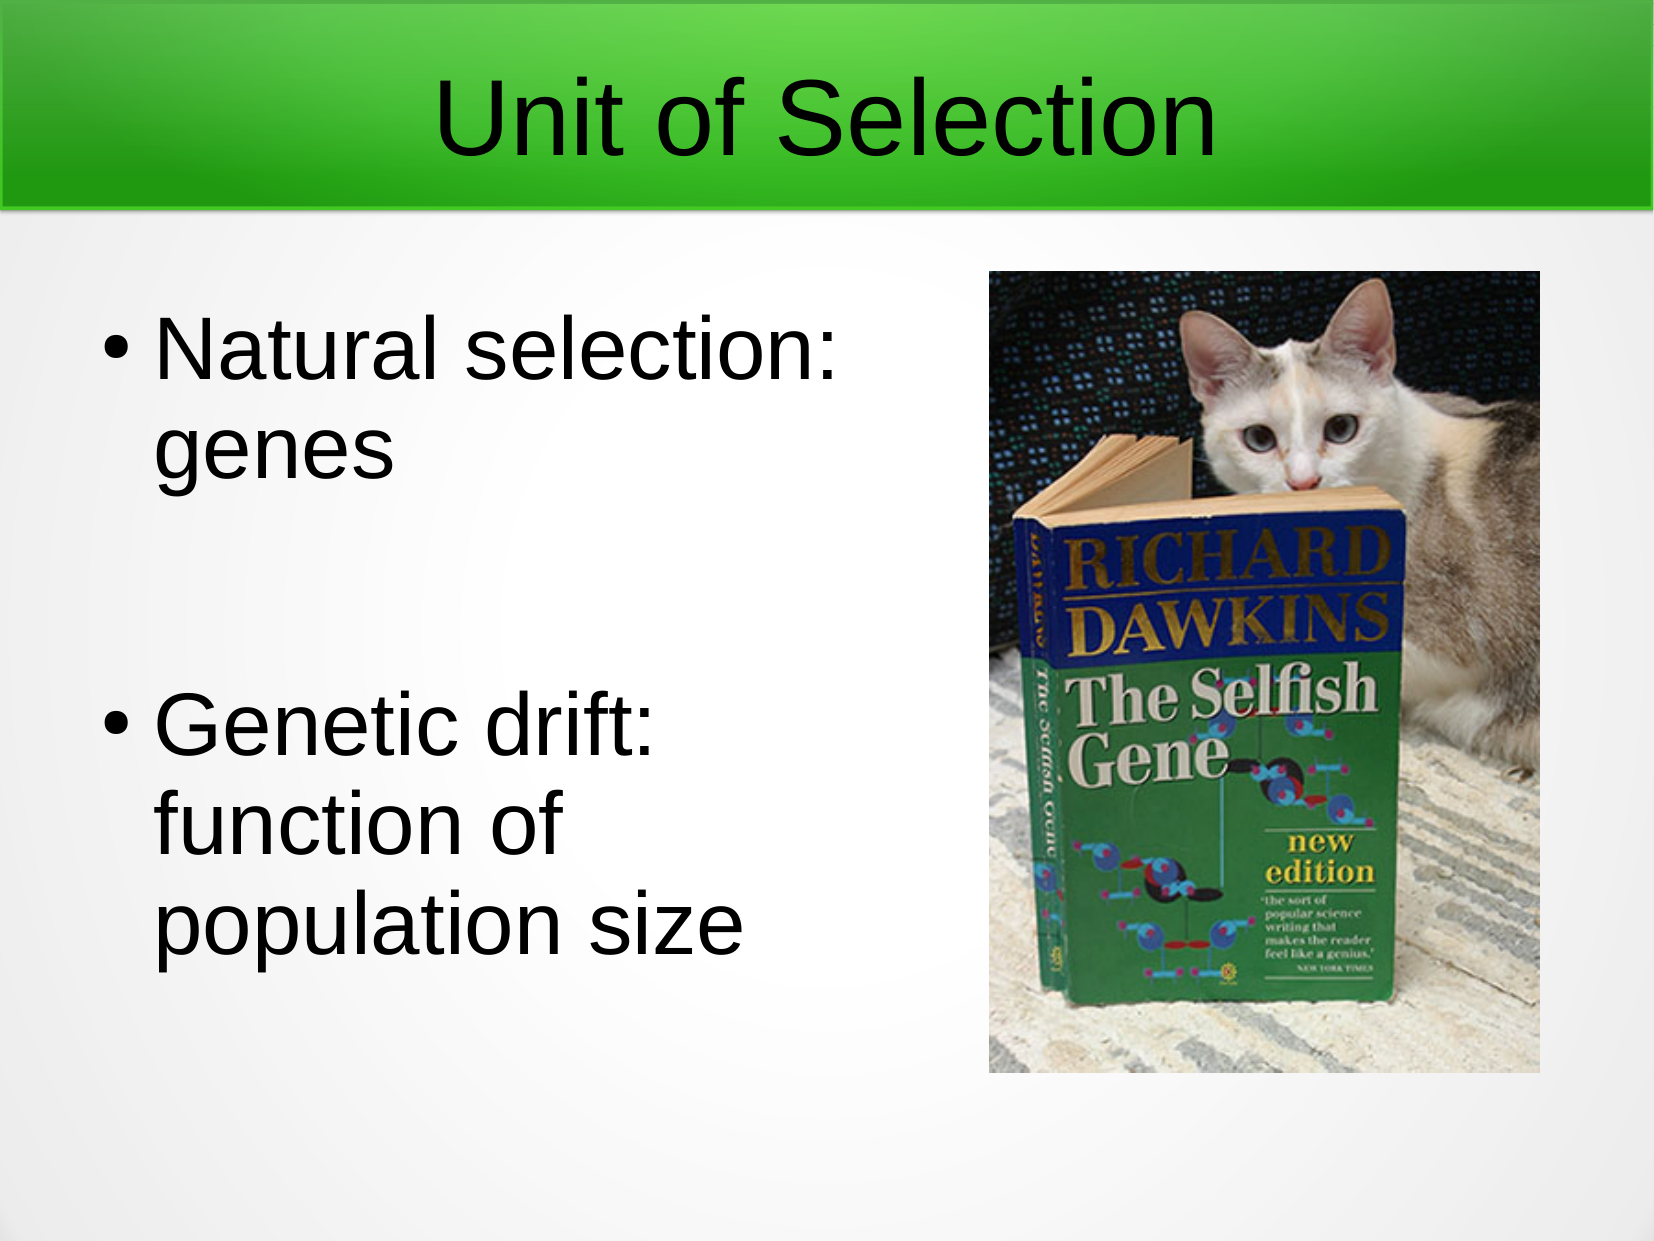

# Unit of Selection
Natural selection: genes
Genetic drift: function of population size